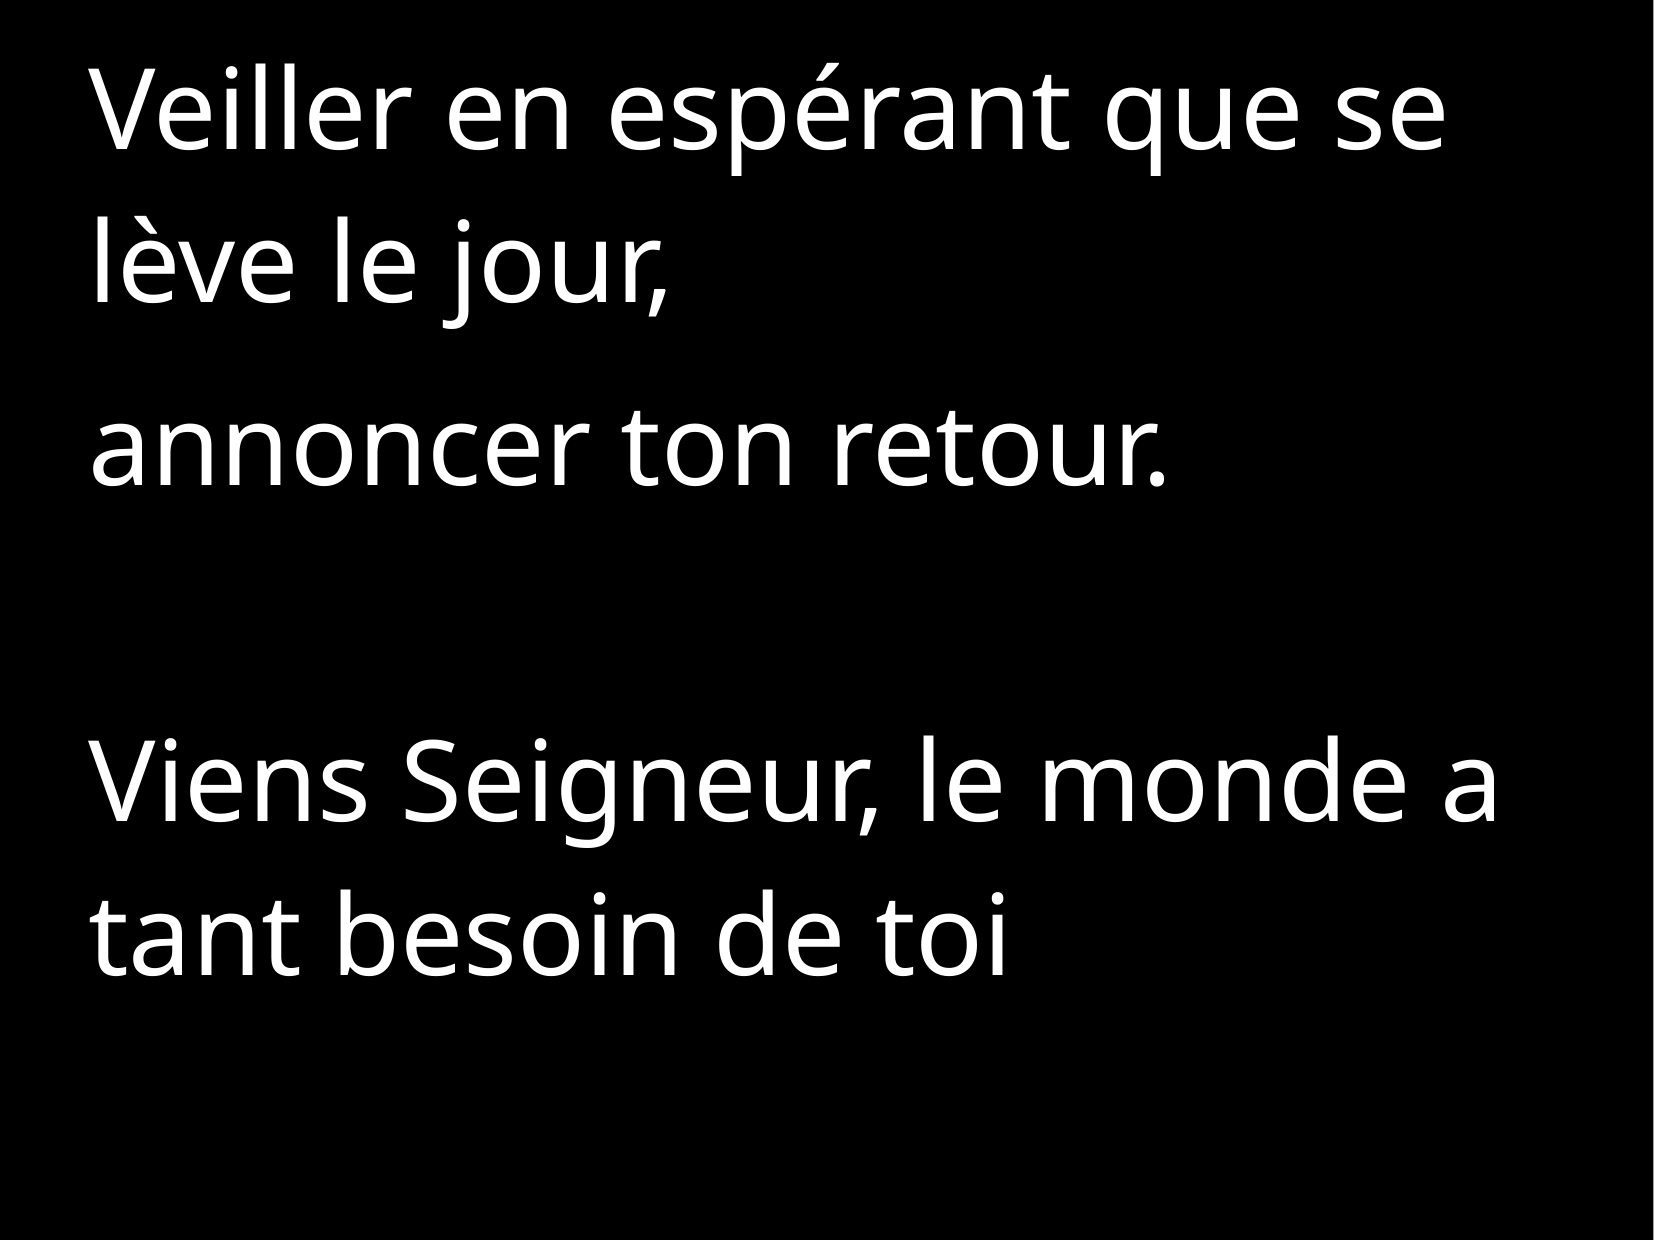

# Veiller en espérant que se lève le jour,
annoncer ton retour.
Viens Seigneur, le monde a tant besoin de toi